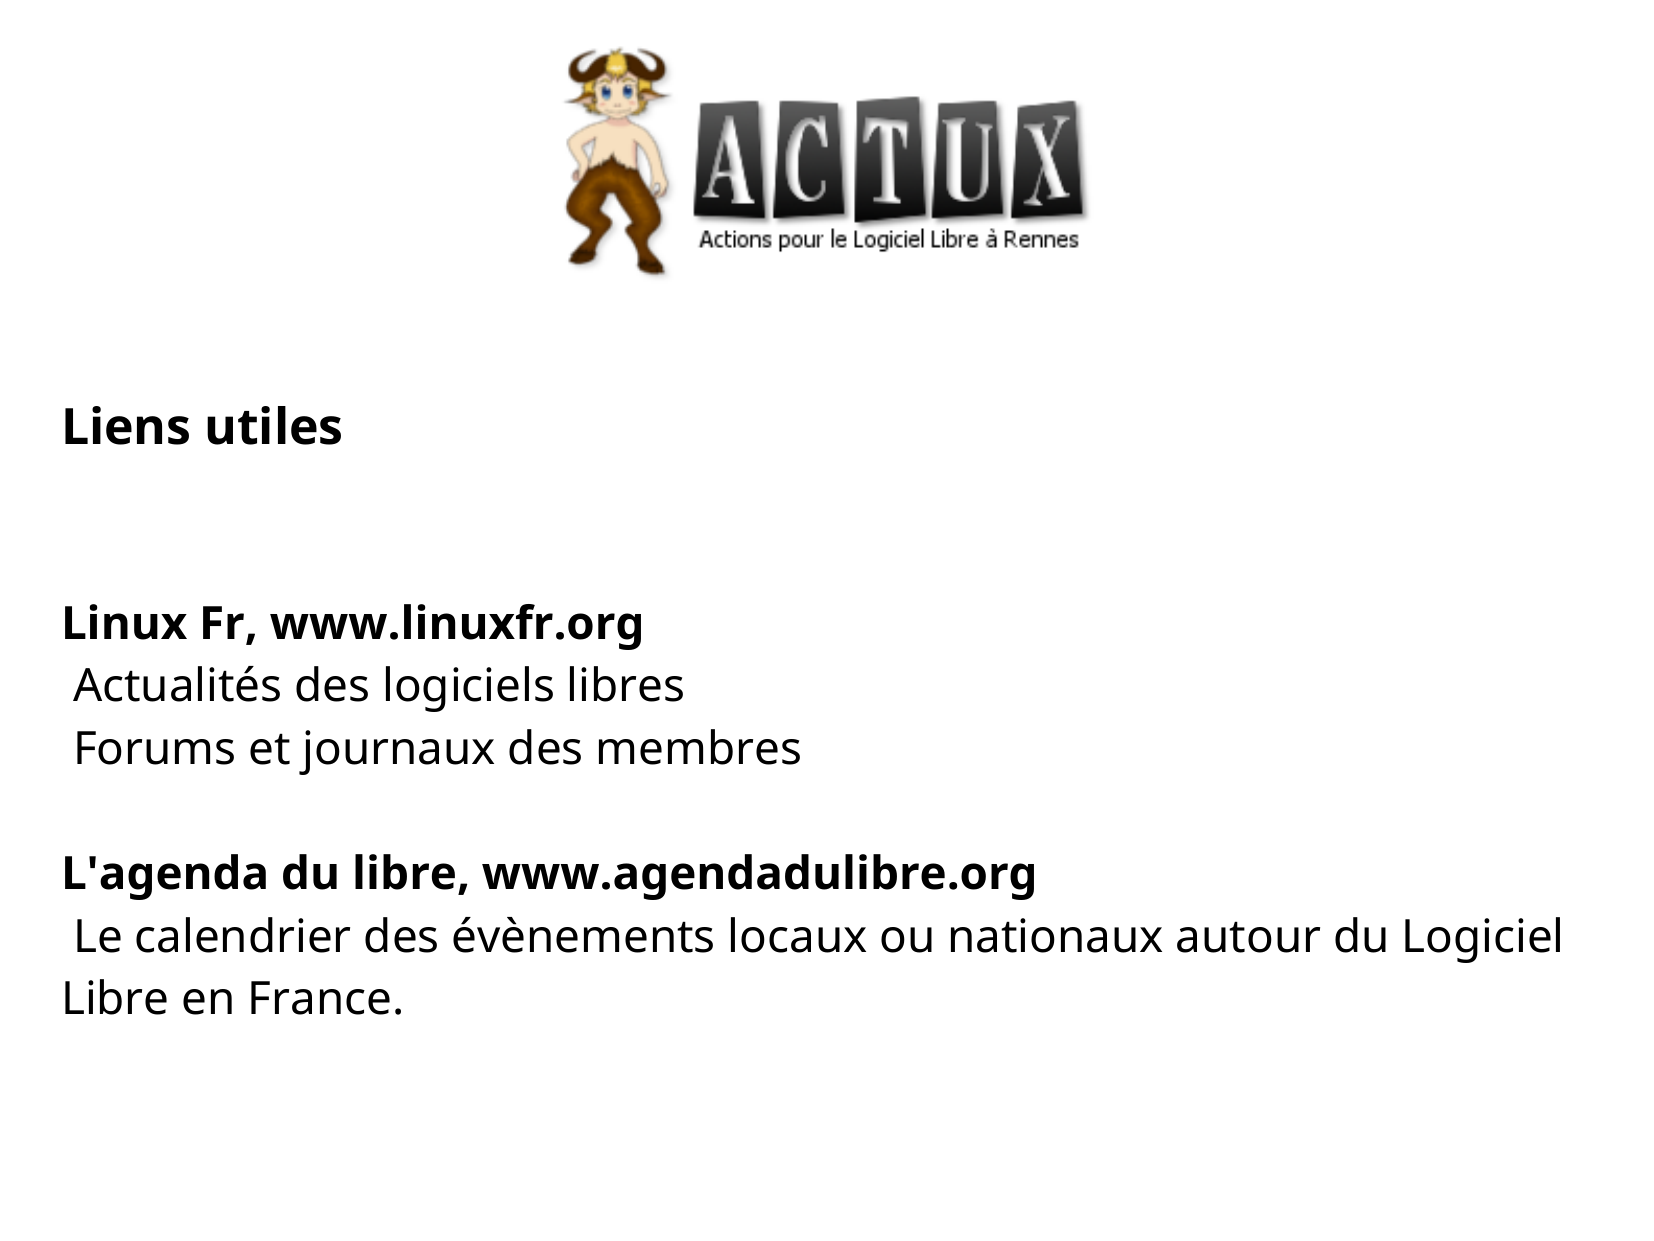

Liens utiles
Linux Fr, www.linuxfr.org
 Actualités des logiciels libres
 Forums et journaux des membres
L'agenda du libre, www.agendadulibre.org
 Le calendrier des évènements locaux ou nationaux autour du Logiciel Libre en France.